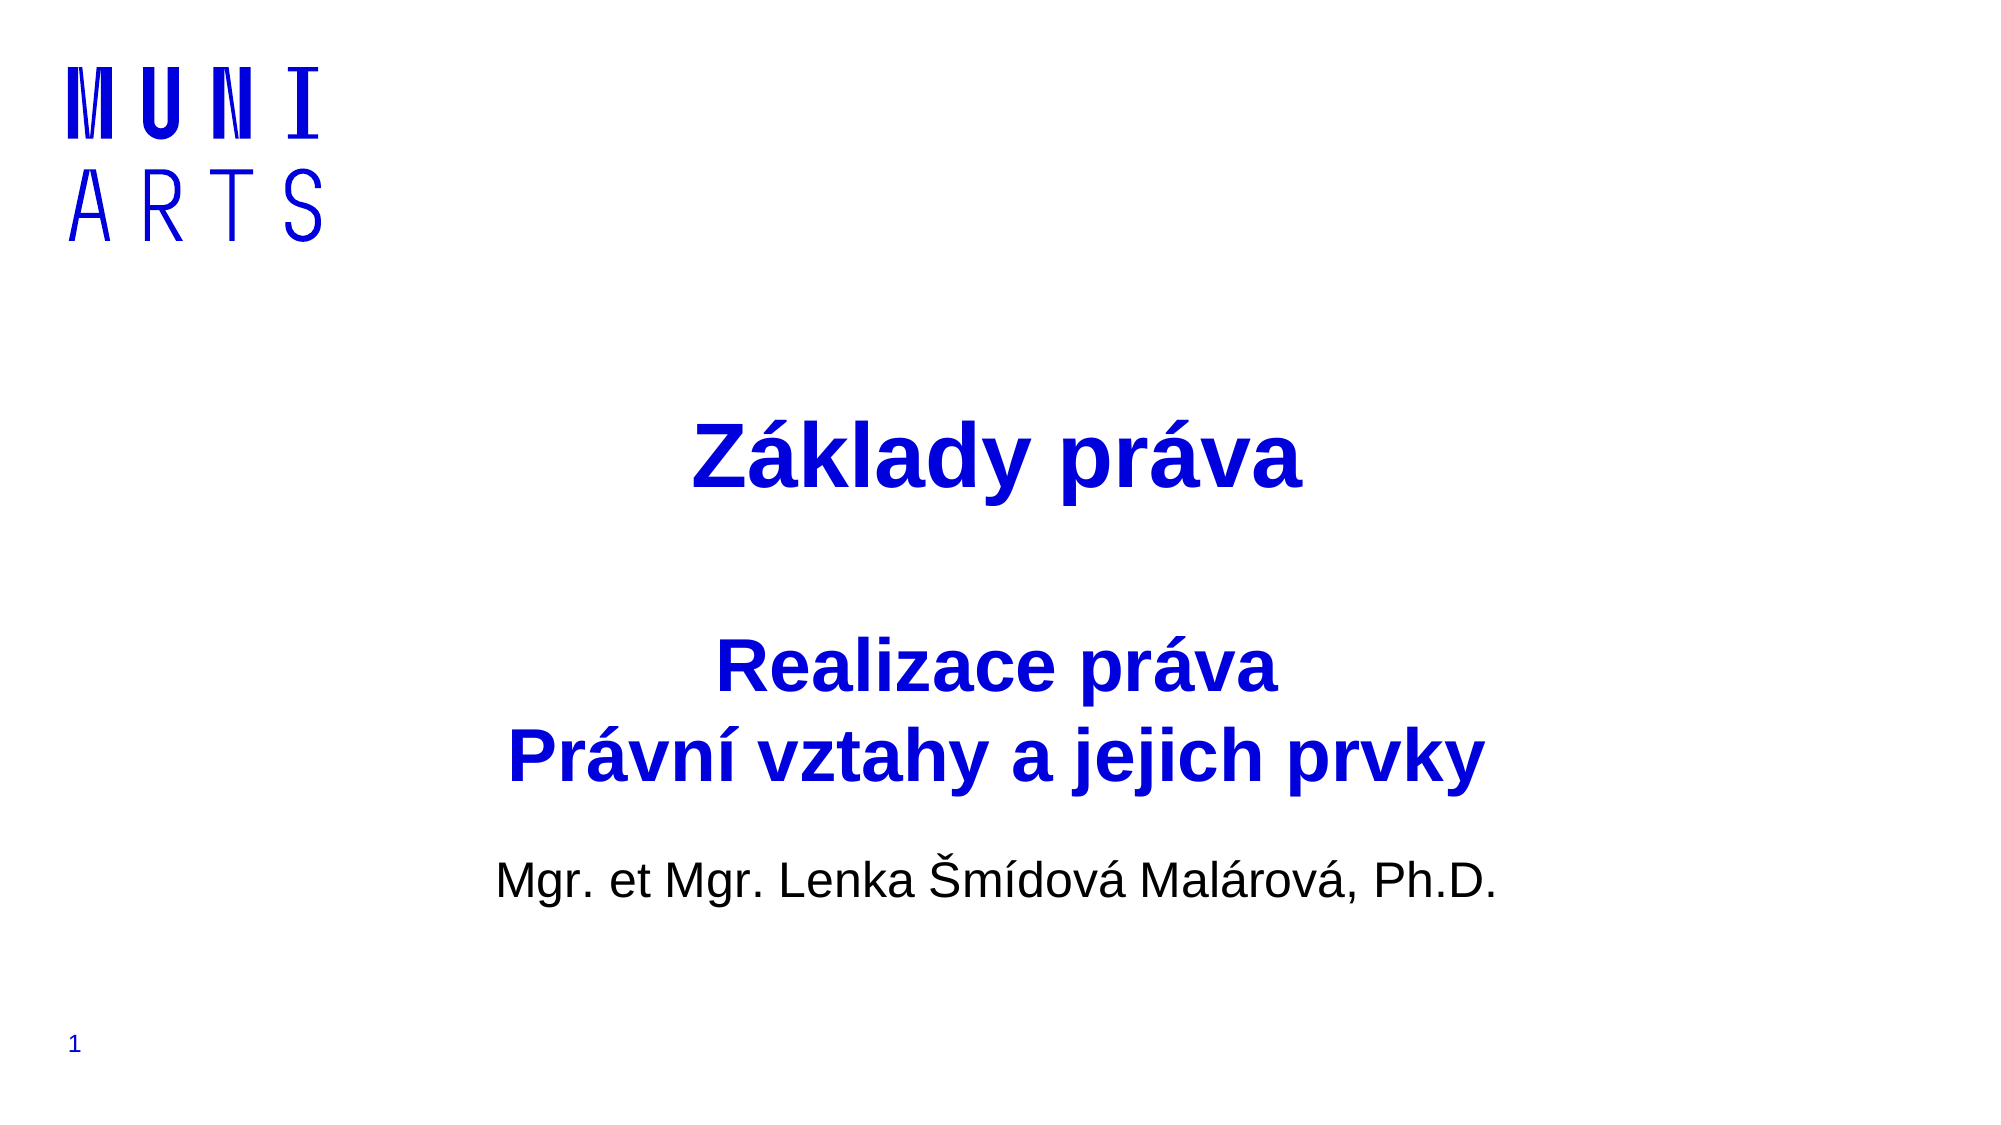

# Základy práva Realizace práva Právní vztahy a jejich prvky
Mgr. et Mgr. Lenka Šmídová Malárová, Ph.D.